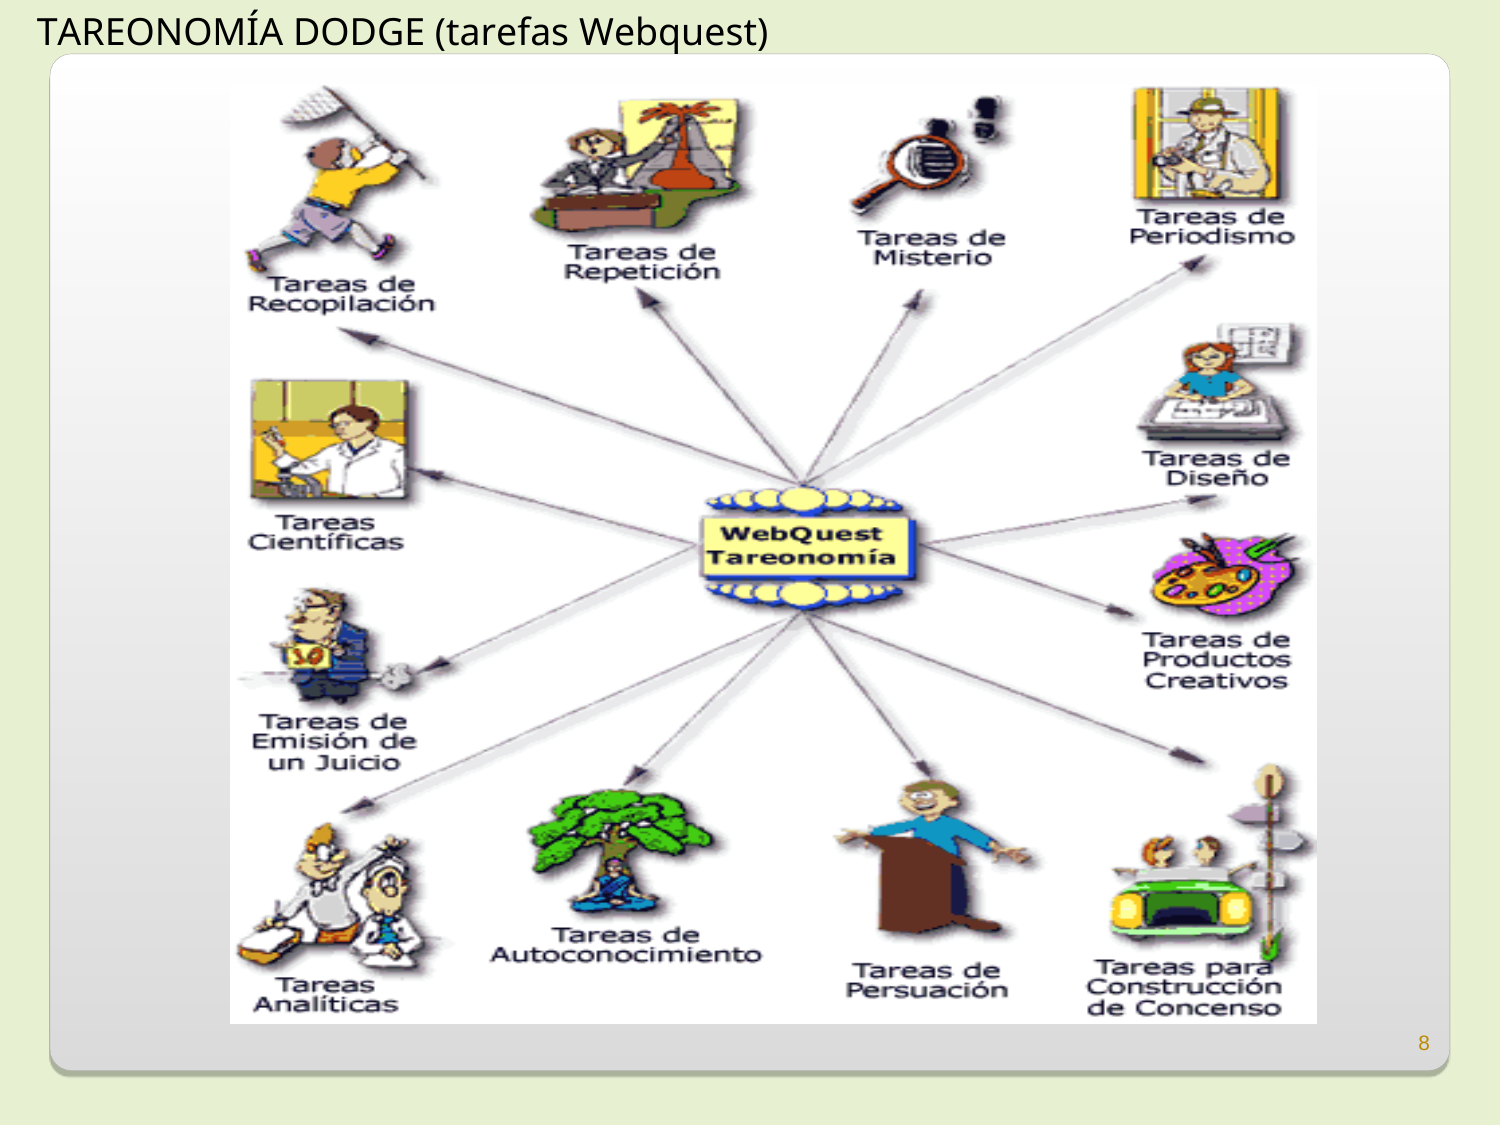

| TAREONOMÍA DODGE (tarefas Webquest) |
| --- |